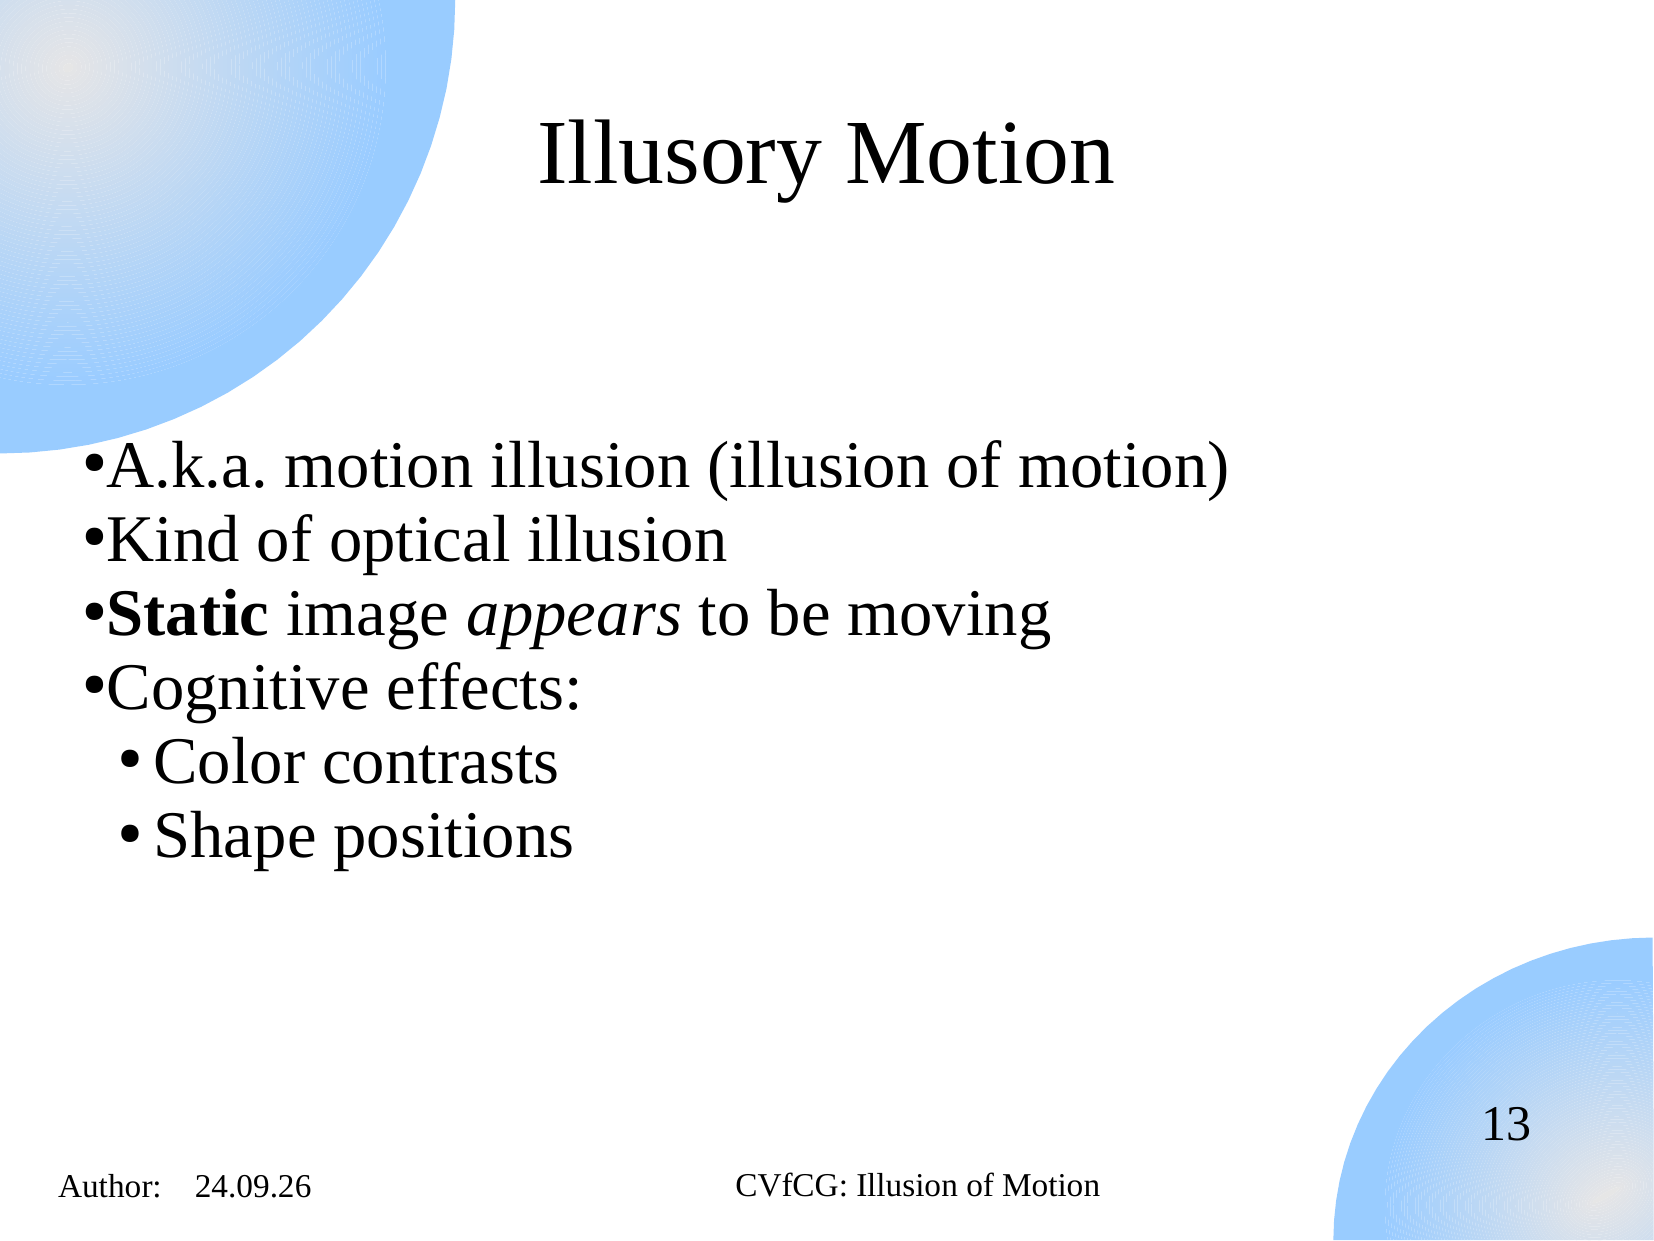

# Illusory Motion
A.k.a. motion illusion (illusion of motion)
Kind of optical illusion
Static image appears to be moving
Cognitive effects:
Color contrasts
Shape positions
CVfCG: Illusion of Motion